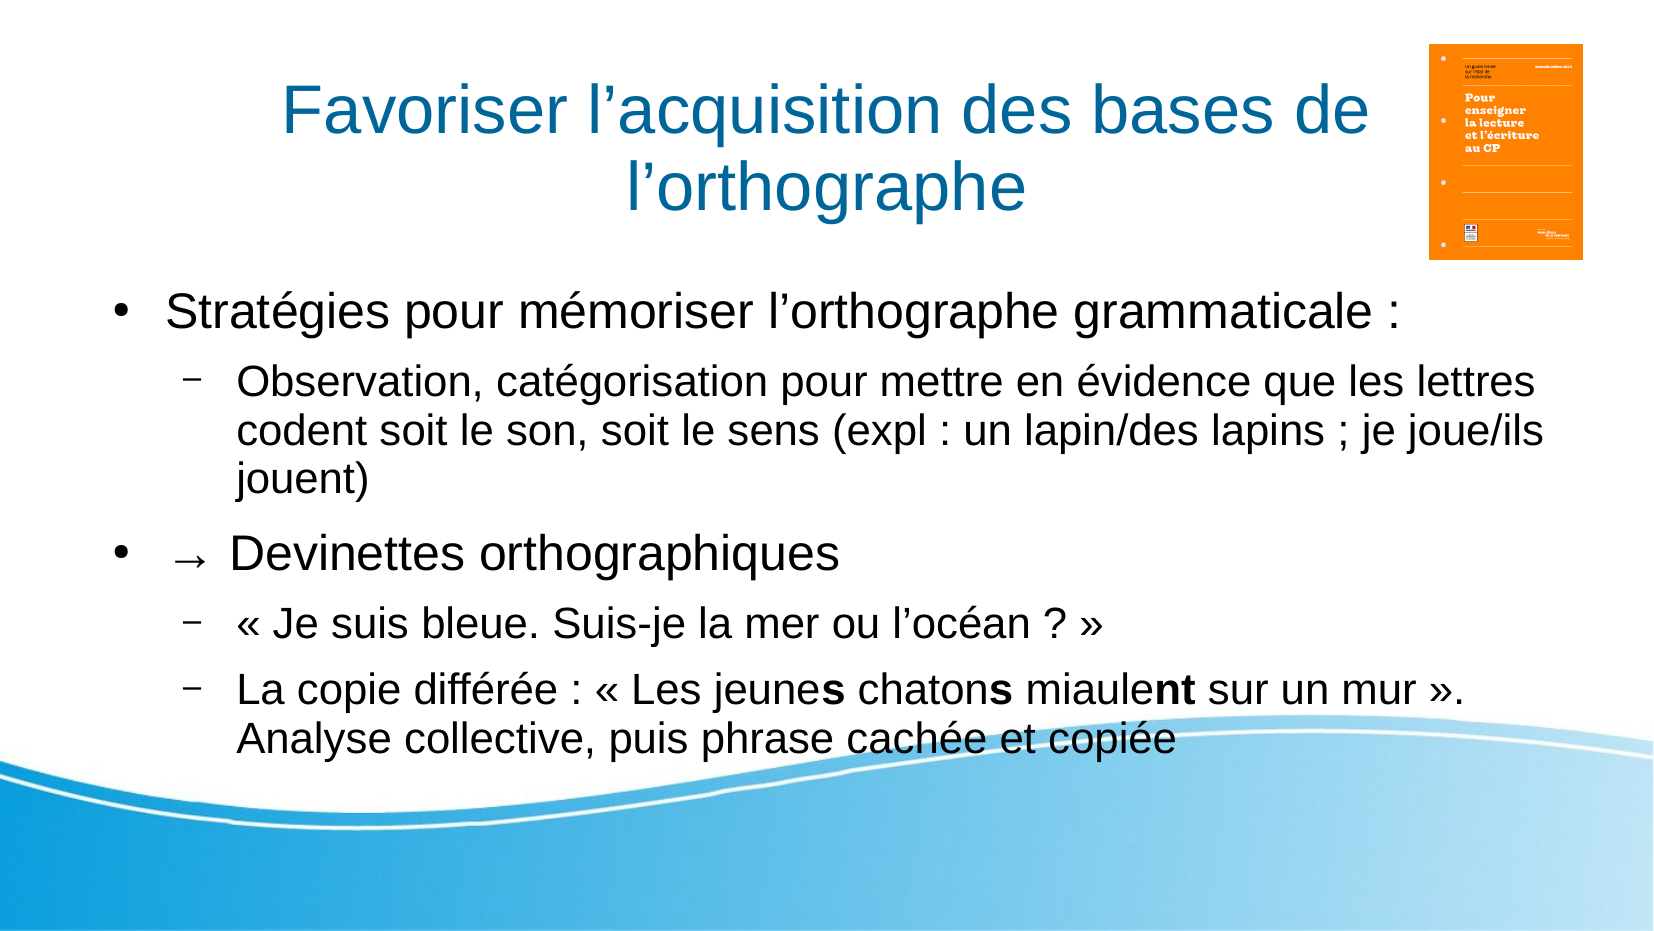

# Favoriser l’acquisition des bases de l’orthographe
Stratégies pour mémoriser l’orthographe grammaticale :
Observation, catégorisation pour mettre en évidence que les lettres codent soit le son, soit le sens (expl : un lapin/des lapins ; je joue/ils jouent)
→ Devinettes orthographiques
« Je suis bleue. Suis-je la mer ou l’océan ? »
La copie différée : « Les jeunes chatons miaulent sur un mur ». Analyse collective, puis phrase cachée et copiée